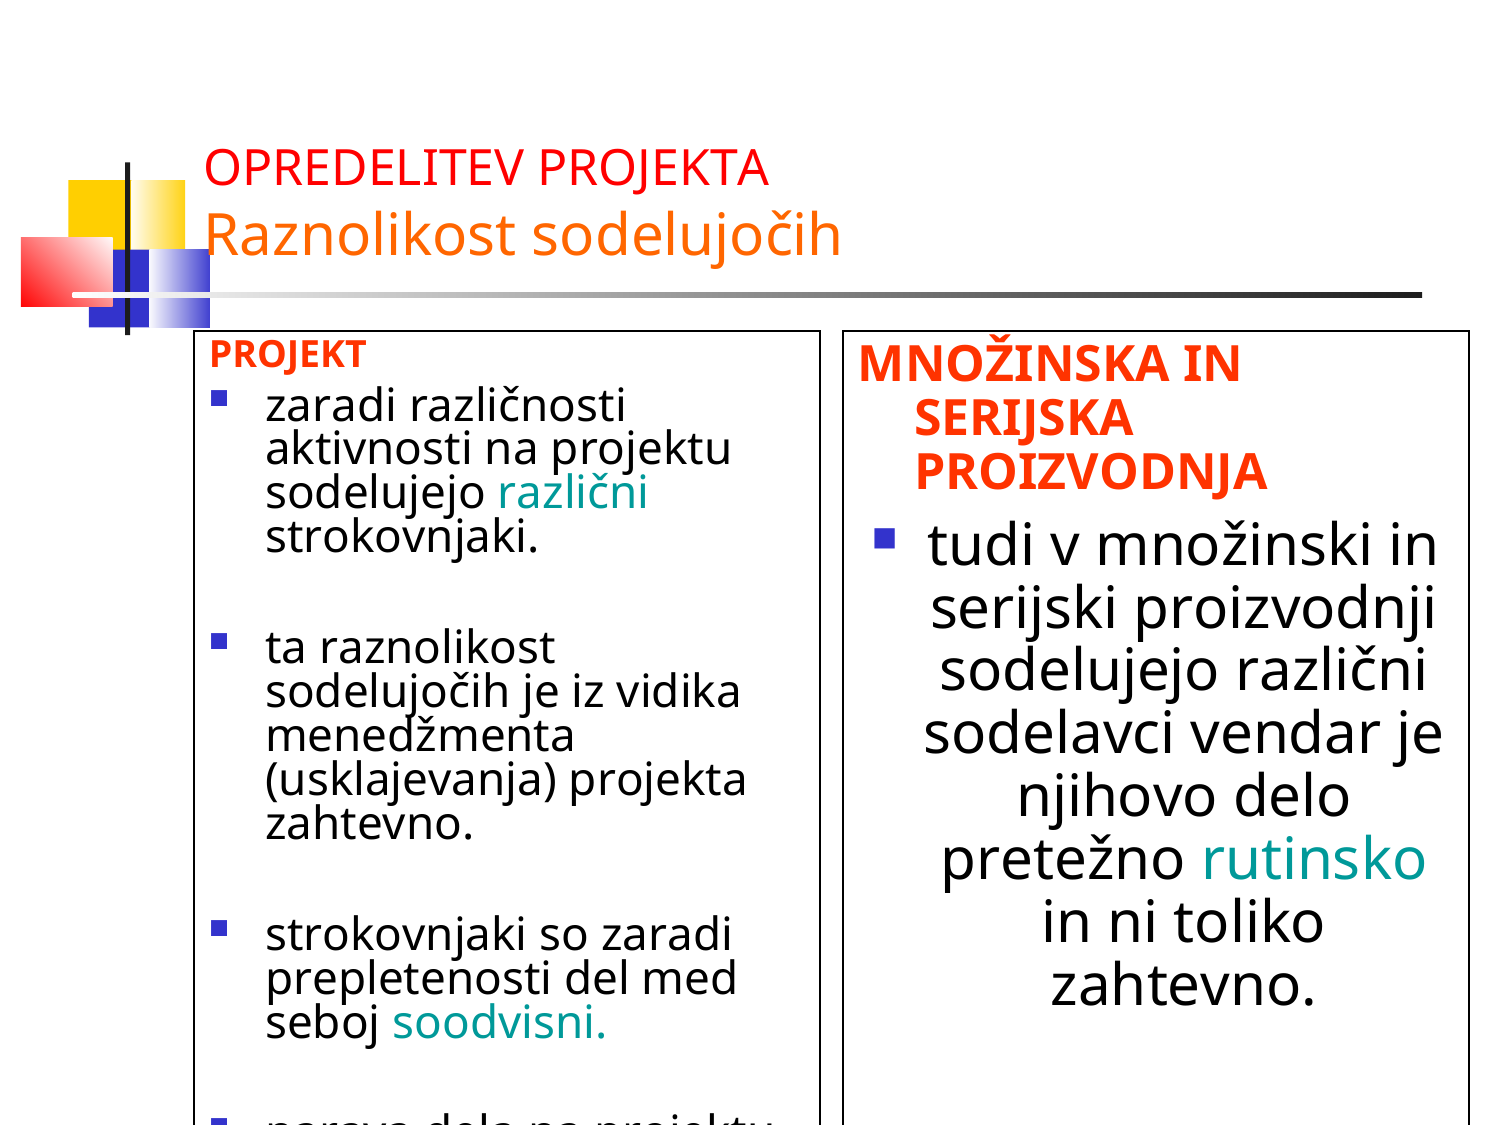

# OPREDELITEV PROJEKTA Raznolikost sodelujočih
PROJEKT
zaradi različnosti aktivnosti na projektu sodelujejo različni strokovnjaki.
ta raznolikost sodelujočih je iz vidika menedžmenta (usklajevanja) projekta zahtevno.
strokovnjaki so zaradi prepletenosti del med seboj soodvisni.
narava dela na projektu zahteva timsko (ekipno) delo
MNOŽINSKA IN SERIJSKA PROIZVODNJA
tudi v množinski in serijski proizvodnji sodelujejo različni sodelavci vendar je njihovo delo pretežno rutinsko in ni toliko zahtevno.